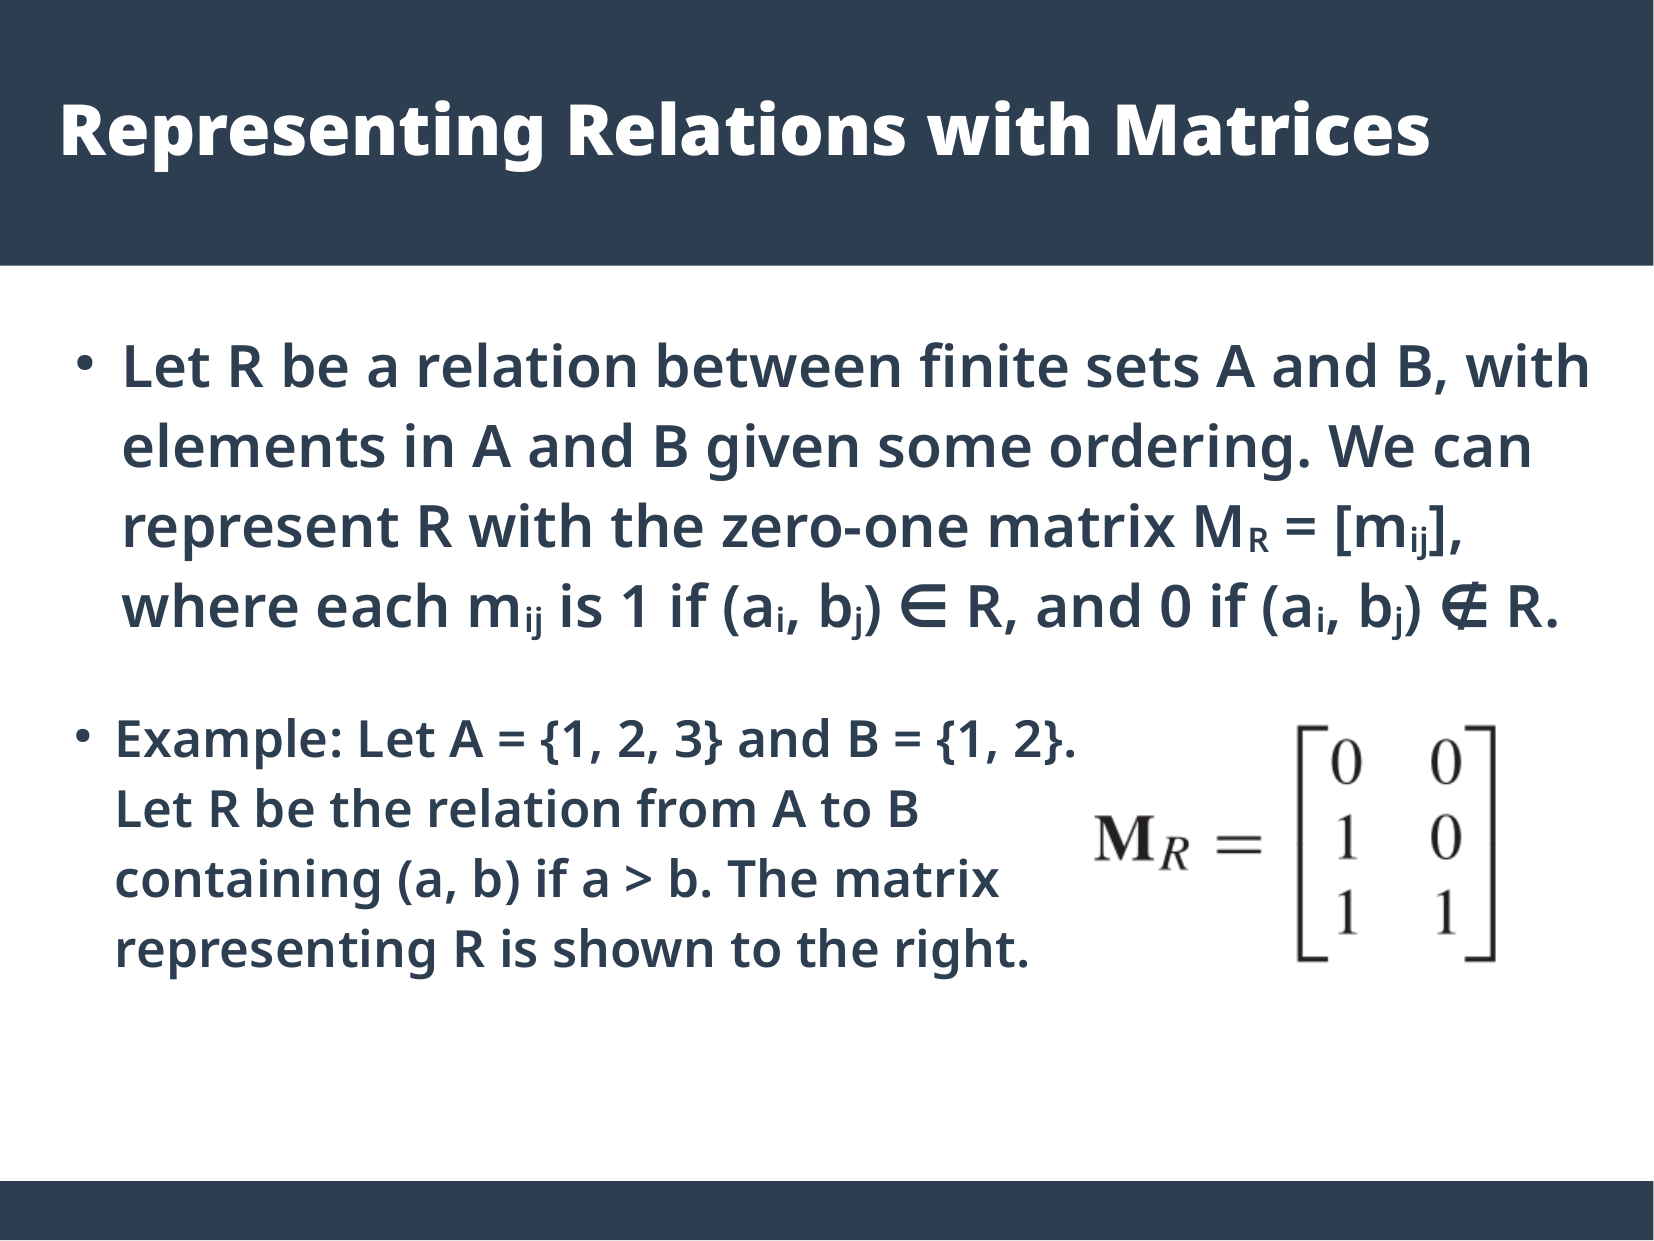

# Representing Relations with Matrices
Let R be a relation between finite sets A and B, with elements in A and B given some ordering. We can represent R with the zero-one matrix MR = [mij], where each mij is 1 if (ai, bj) ∈ R, and 0 if (ai, bj) ∉ R.
Example: Let A = {1, 2, 3} and B = {1, 2}. Let R be the relation from A to B containing (a, b) if a > b. The matrix representing R is shown to the right.